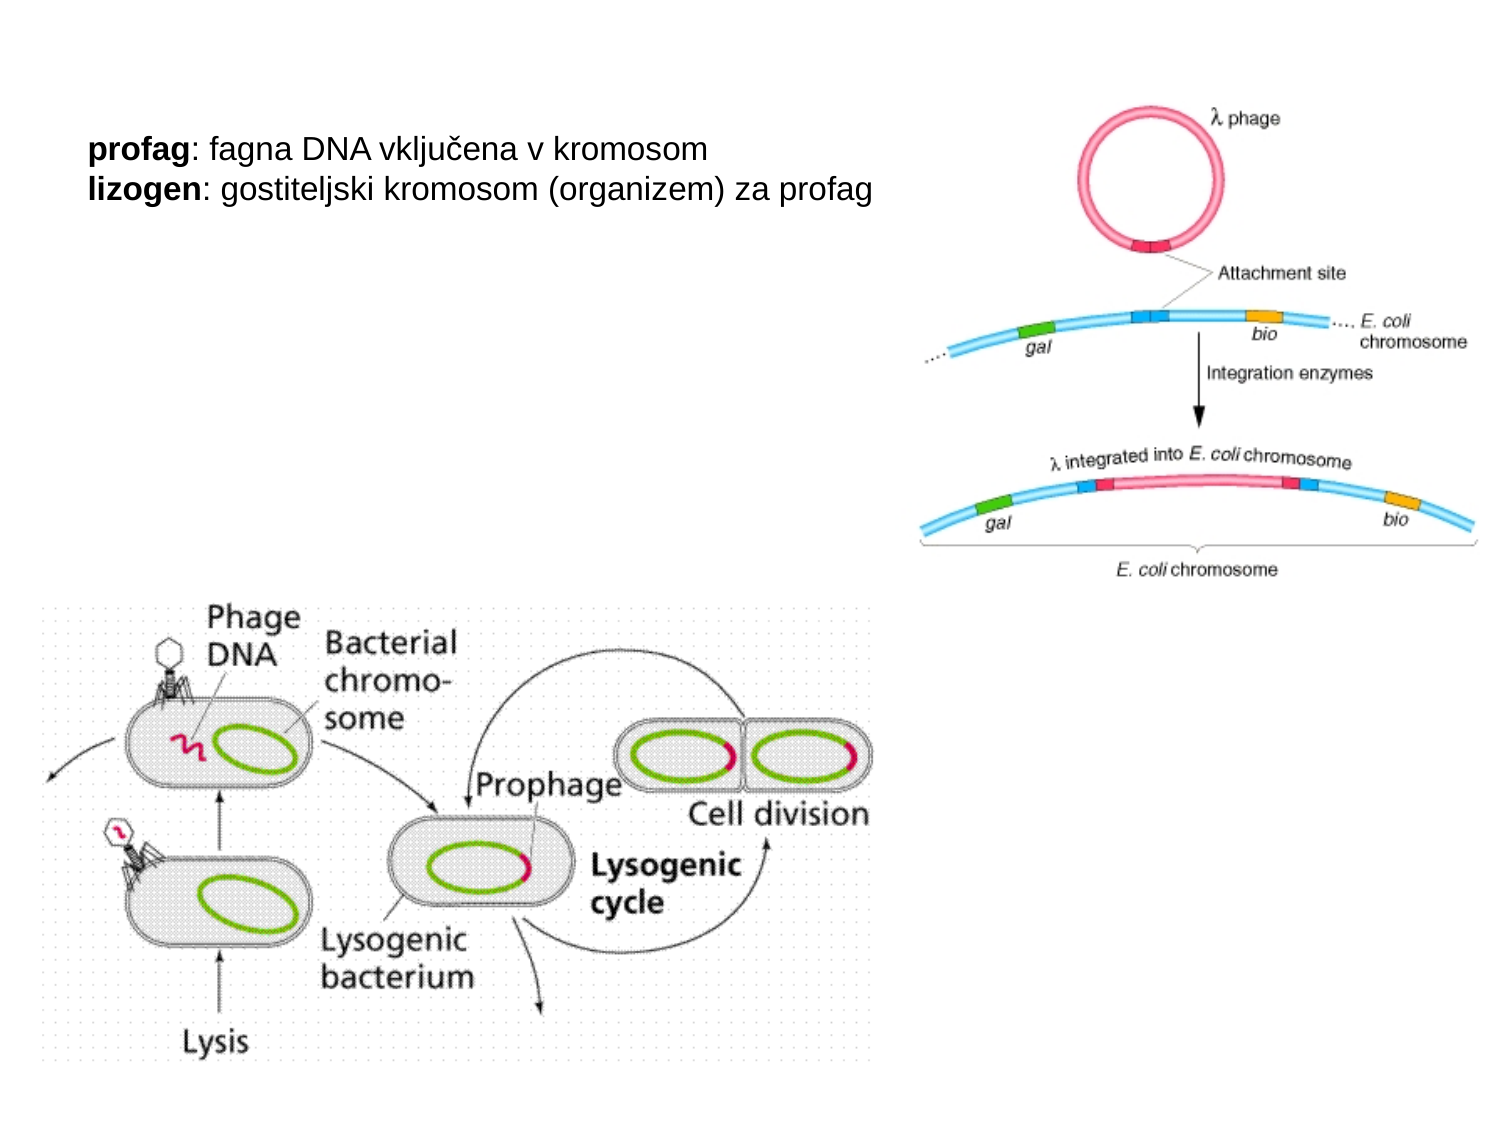

profag: fagna DNA vključena v kromosom
lizogen: gostiteljski kromosom (organizem) za profag